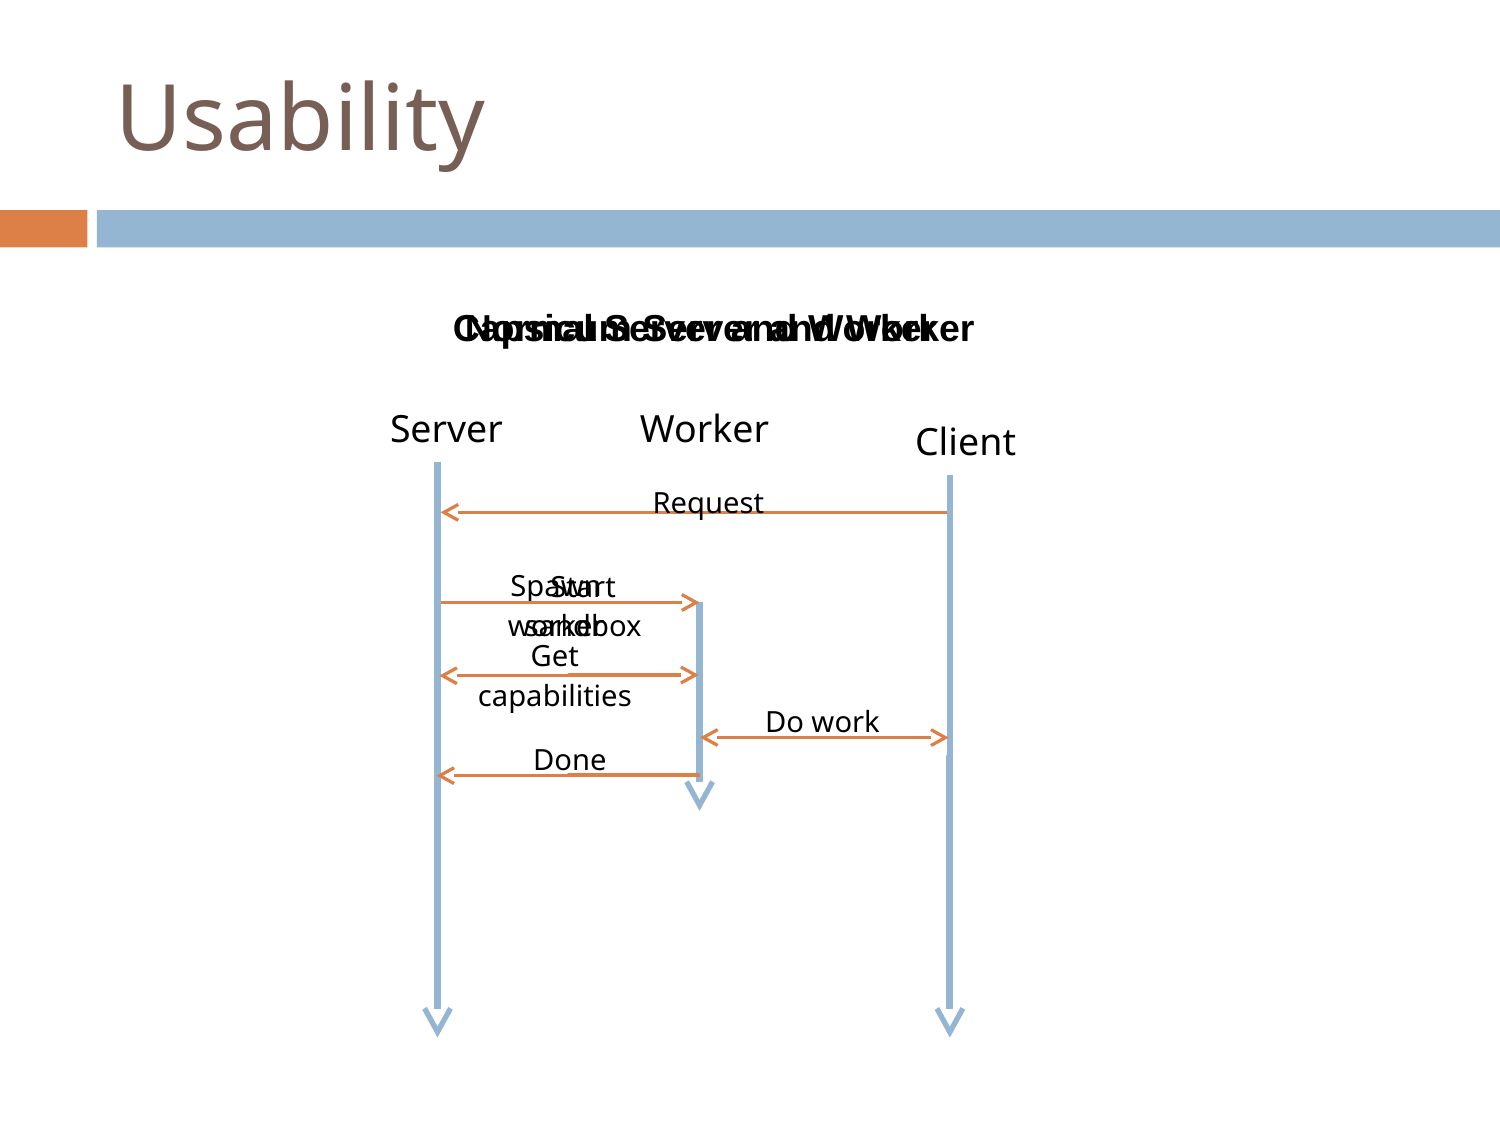

# Usability
Capsicum Server and Worker
Normal Server and Worker
Server
Worker
Client
Request
Spawn worker
Start sandbox
Get capabilities
Do work
Done